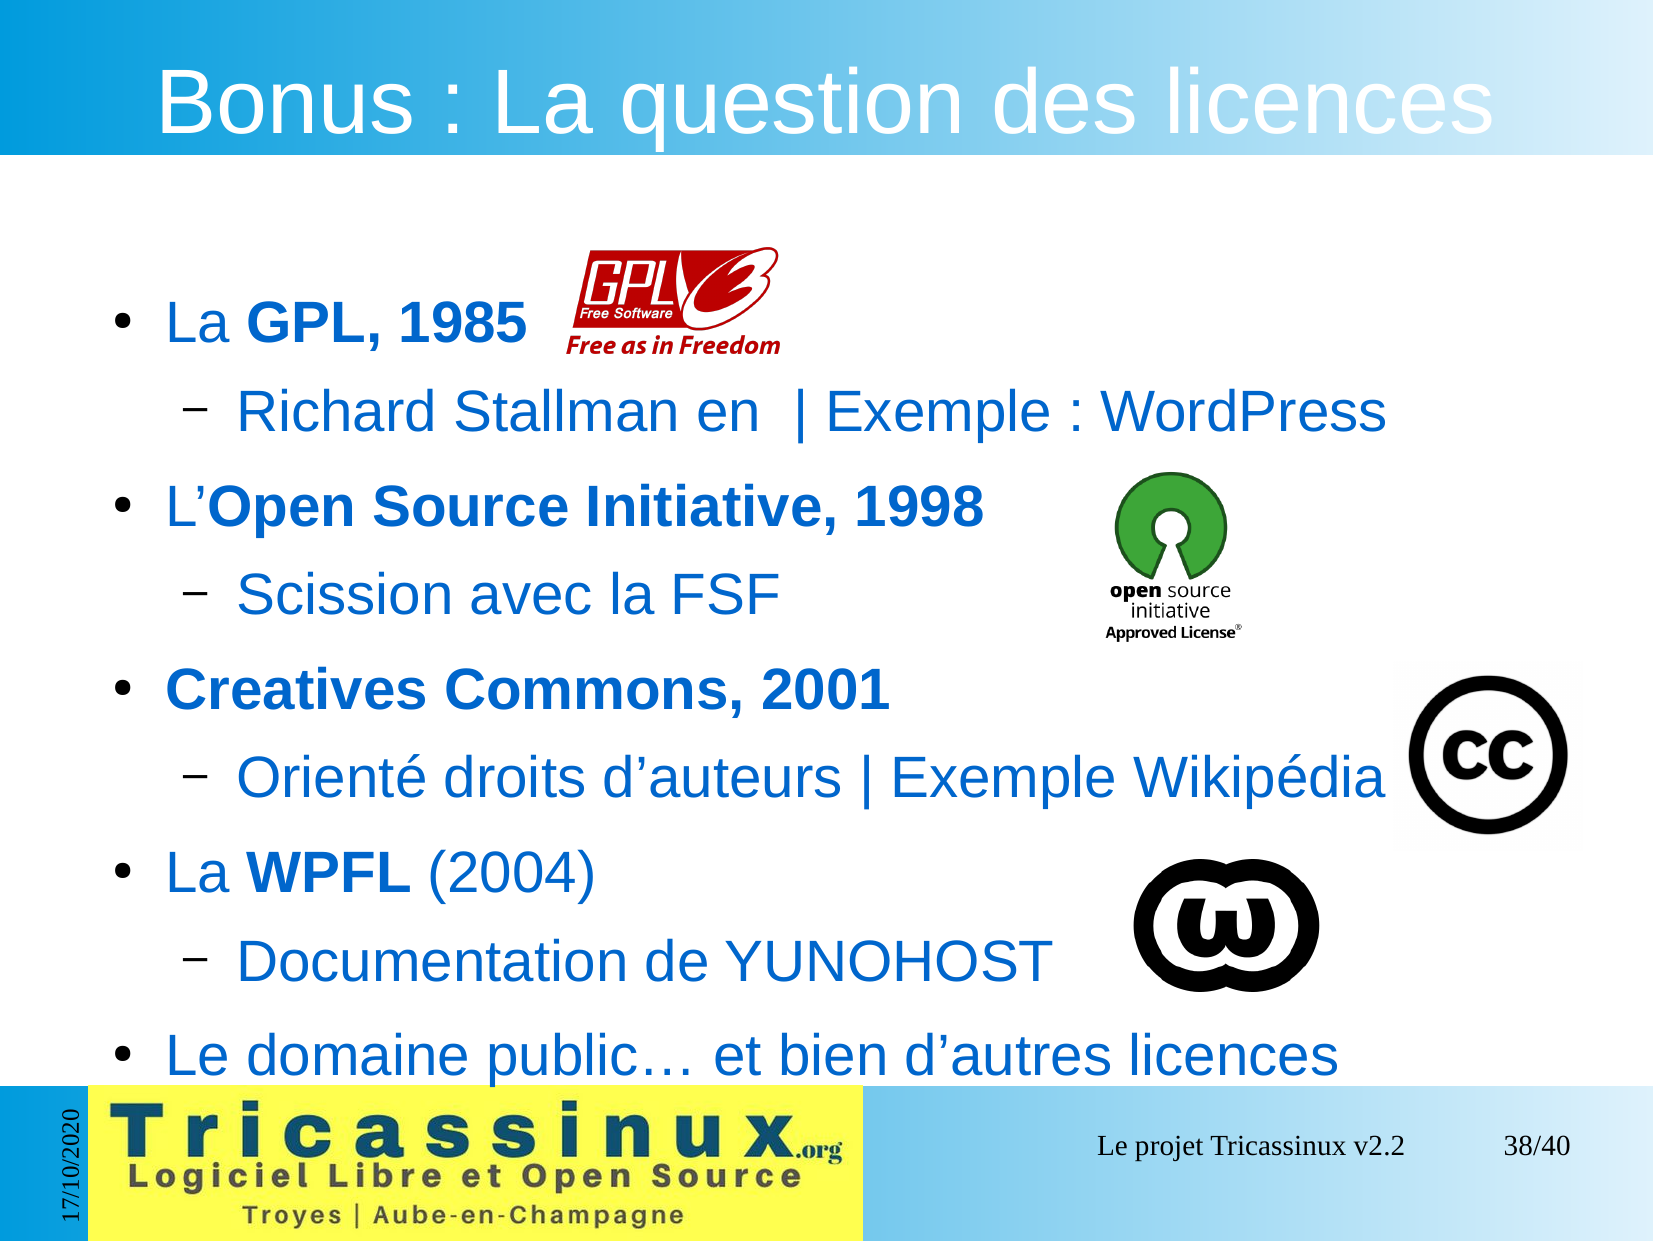

# Bonus : La question des licences
La GPL, 1985
Richard Stallman en | Exemple : WordPress
L’Open Source Initiative, 1998
Scission avec la FSF
Creatives Commons, 2001
Orienté droits d’auteurs | Exemple Wikipédia
La WPFL (2004)
Documentation de YUNOHOST
Le domaine public… et bien d’autres licences
17/10/2020
38